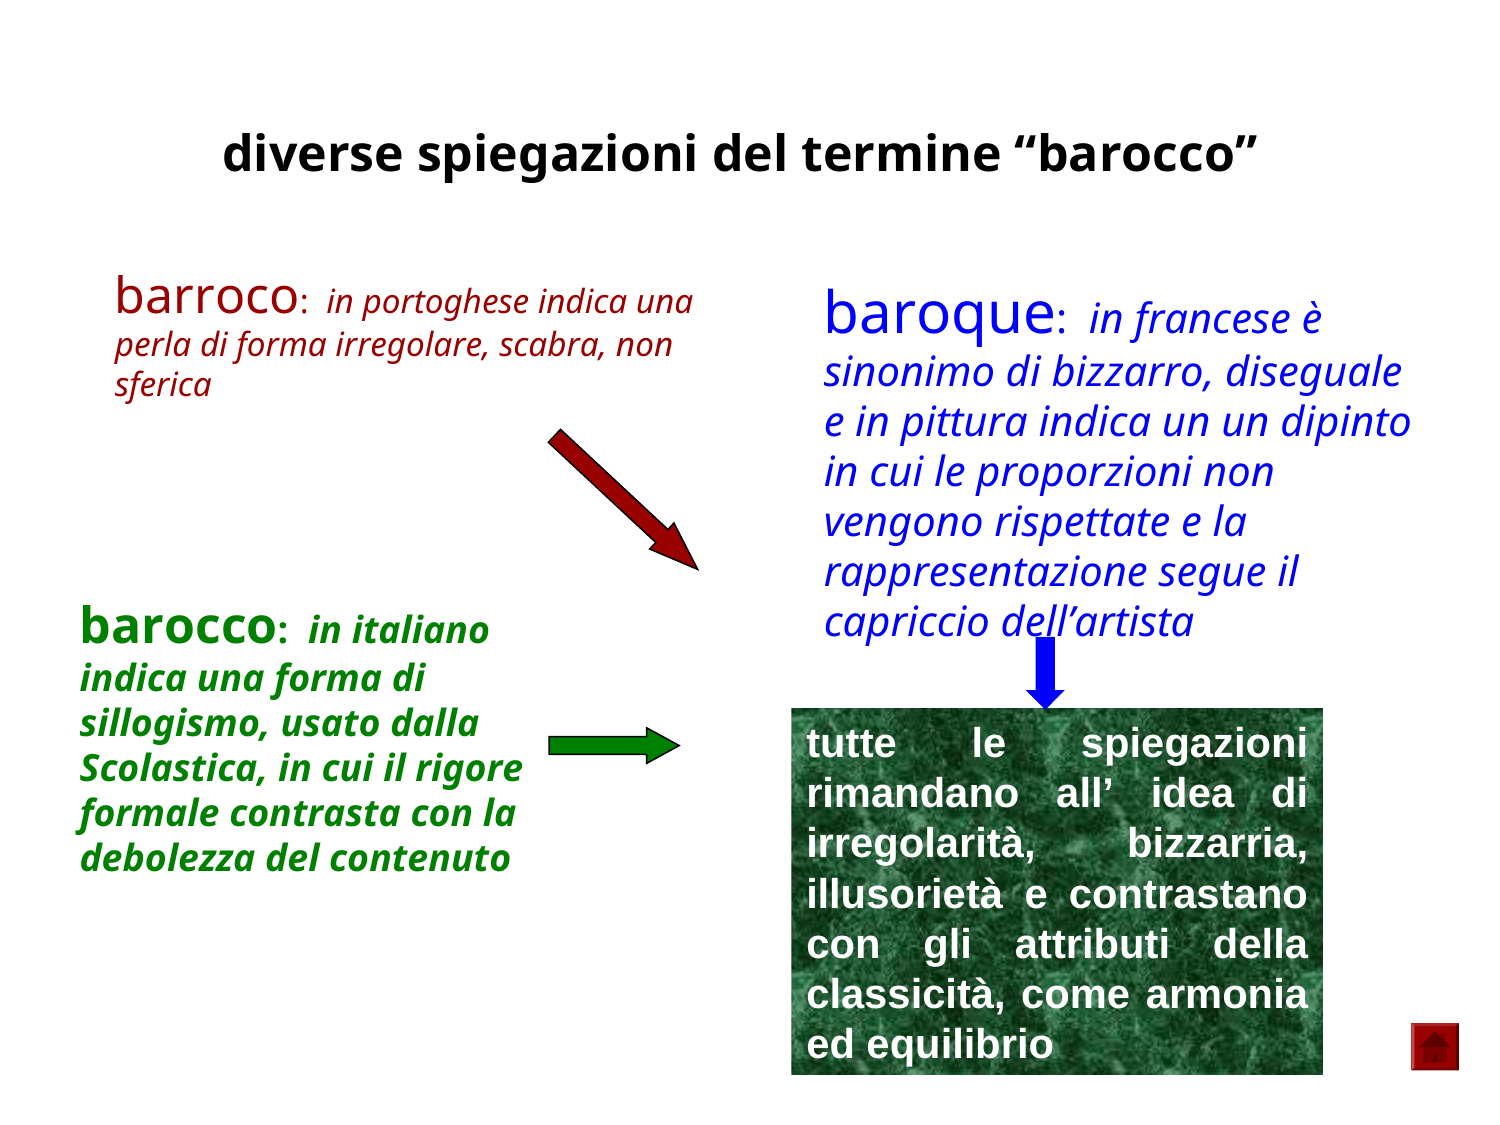

diverse spiegazioni del termine “barocco”
barroco: in portoghese indica una perla di forma irregolare, scabra, non sferica
baroque: in francese è sinonimo di bizzarro, diseguale e in pittura indica un un dipinto in cui le proporzioni non vengono rispettate e la rappresentazione segue il capriccio dell’artista
barocco: in italiano indica una forma di sillogismo, usato dalla Scolastica, in cui il rigore formale contrasta con la debolezza del contenuto
tutte le spiegazioni rimandano all’ idea di irregolarità, bizzarria, illusorietà e contrastano con gli attributi della classicità, come armonia ed equilibrio